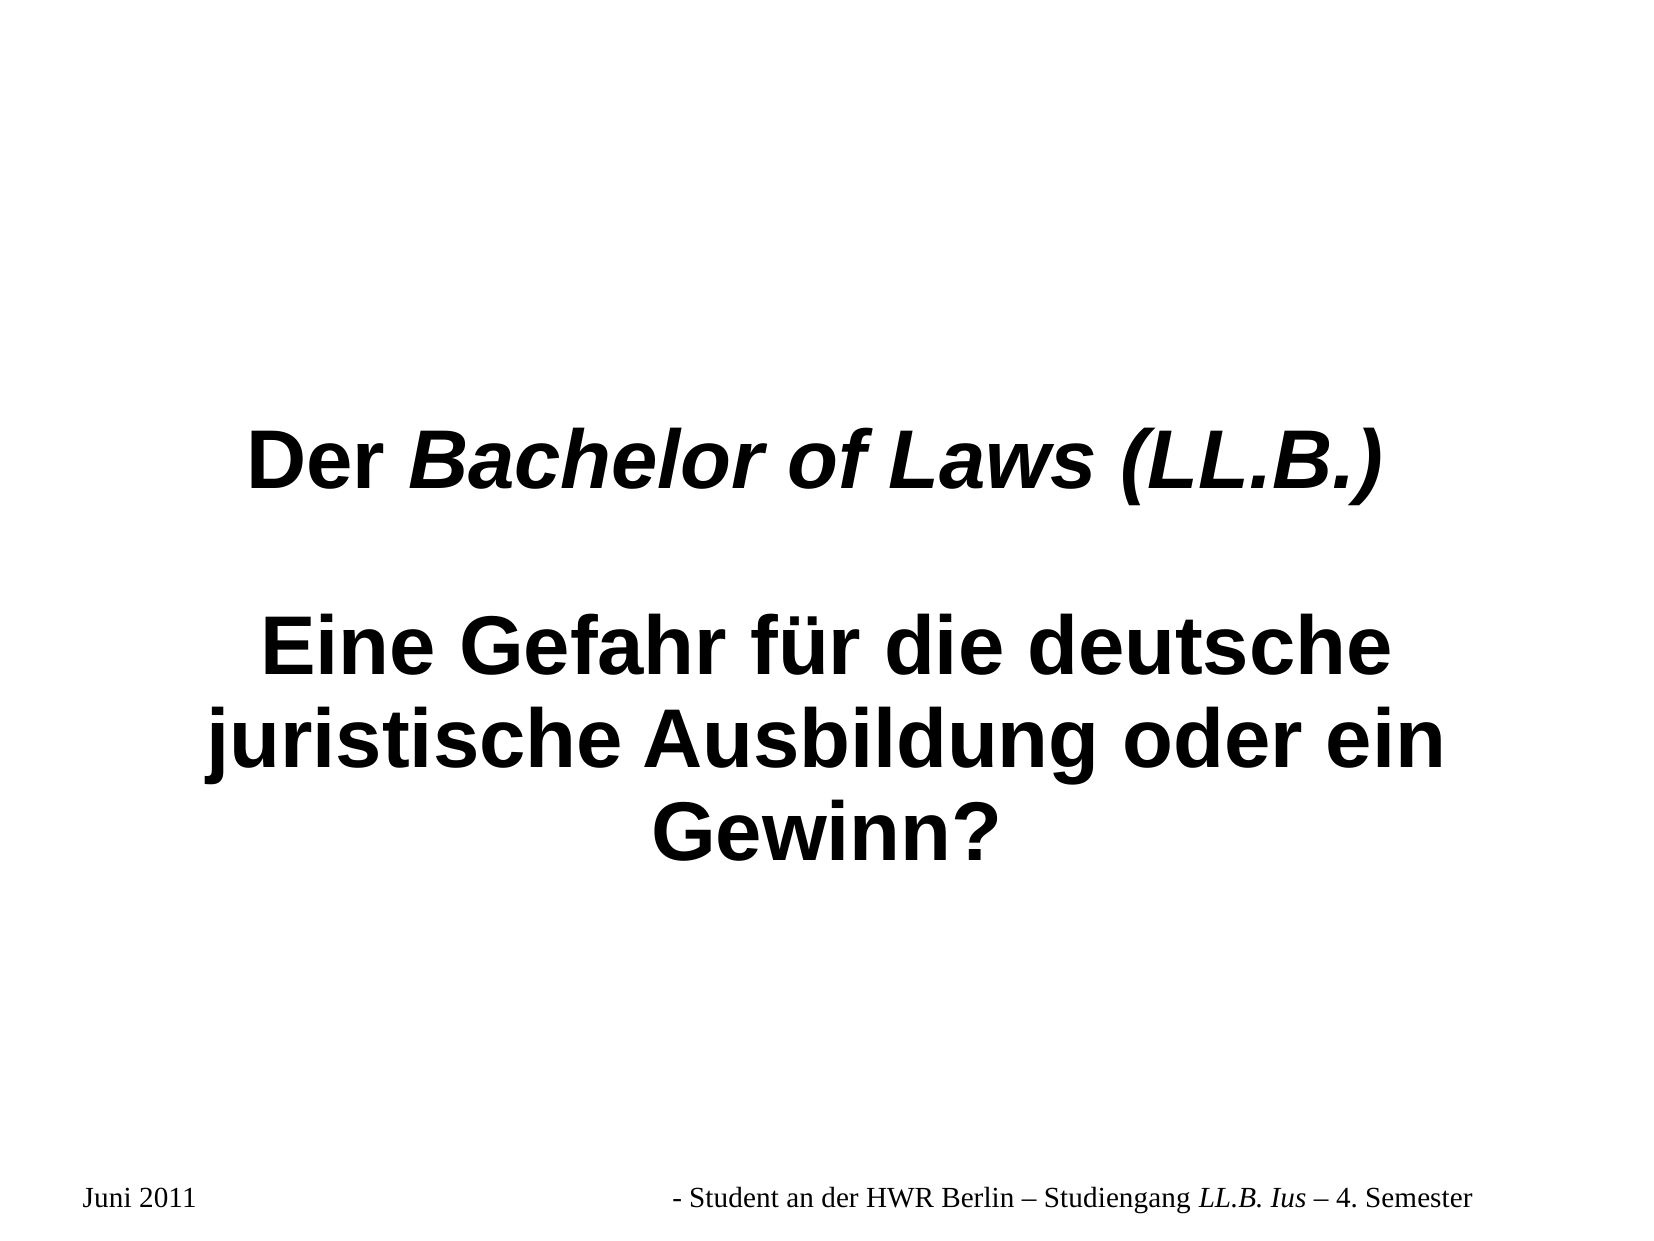

#
Der Bachelor of Laws (LL.B.)
Eine Gefahr für die deutsche juristische Ausbildung oder ein Gewinn?